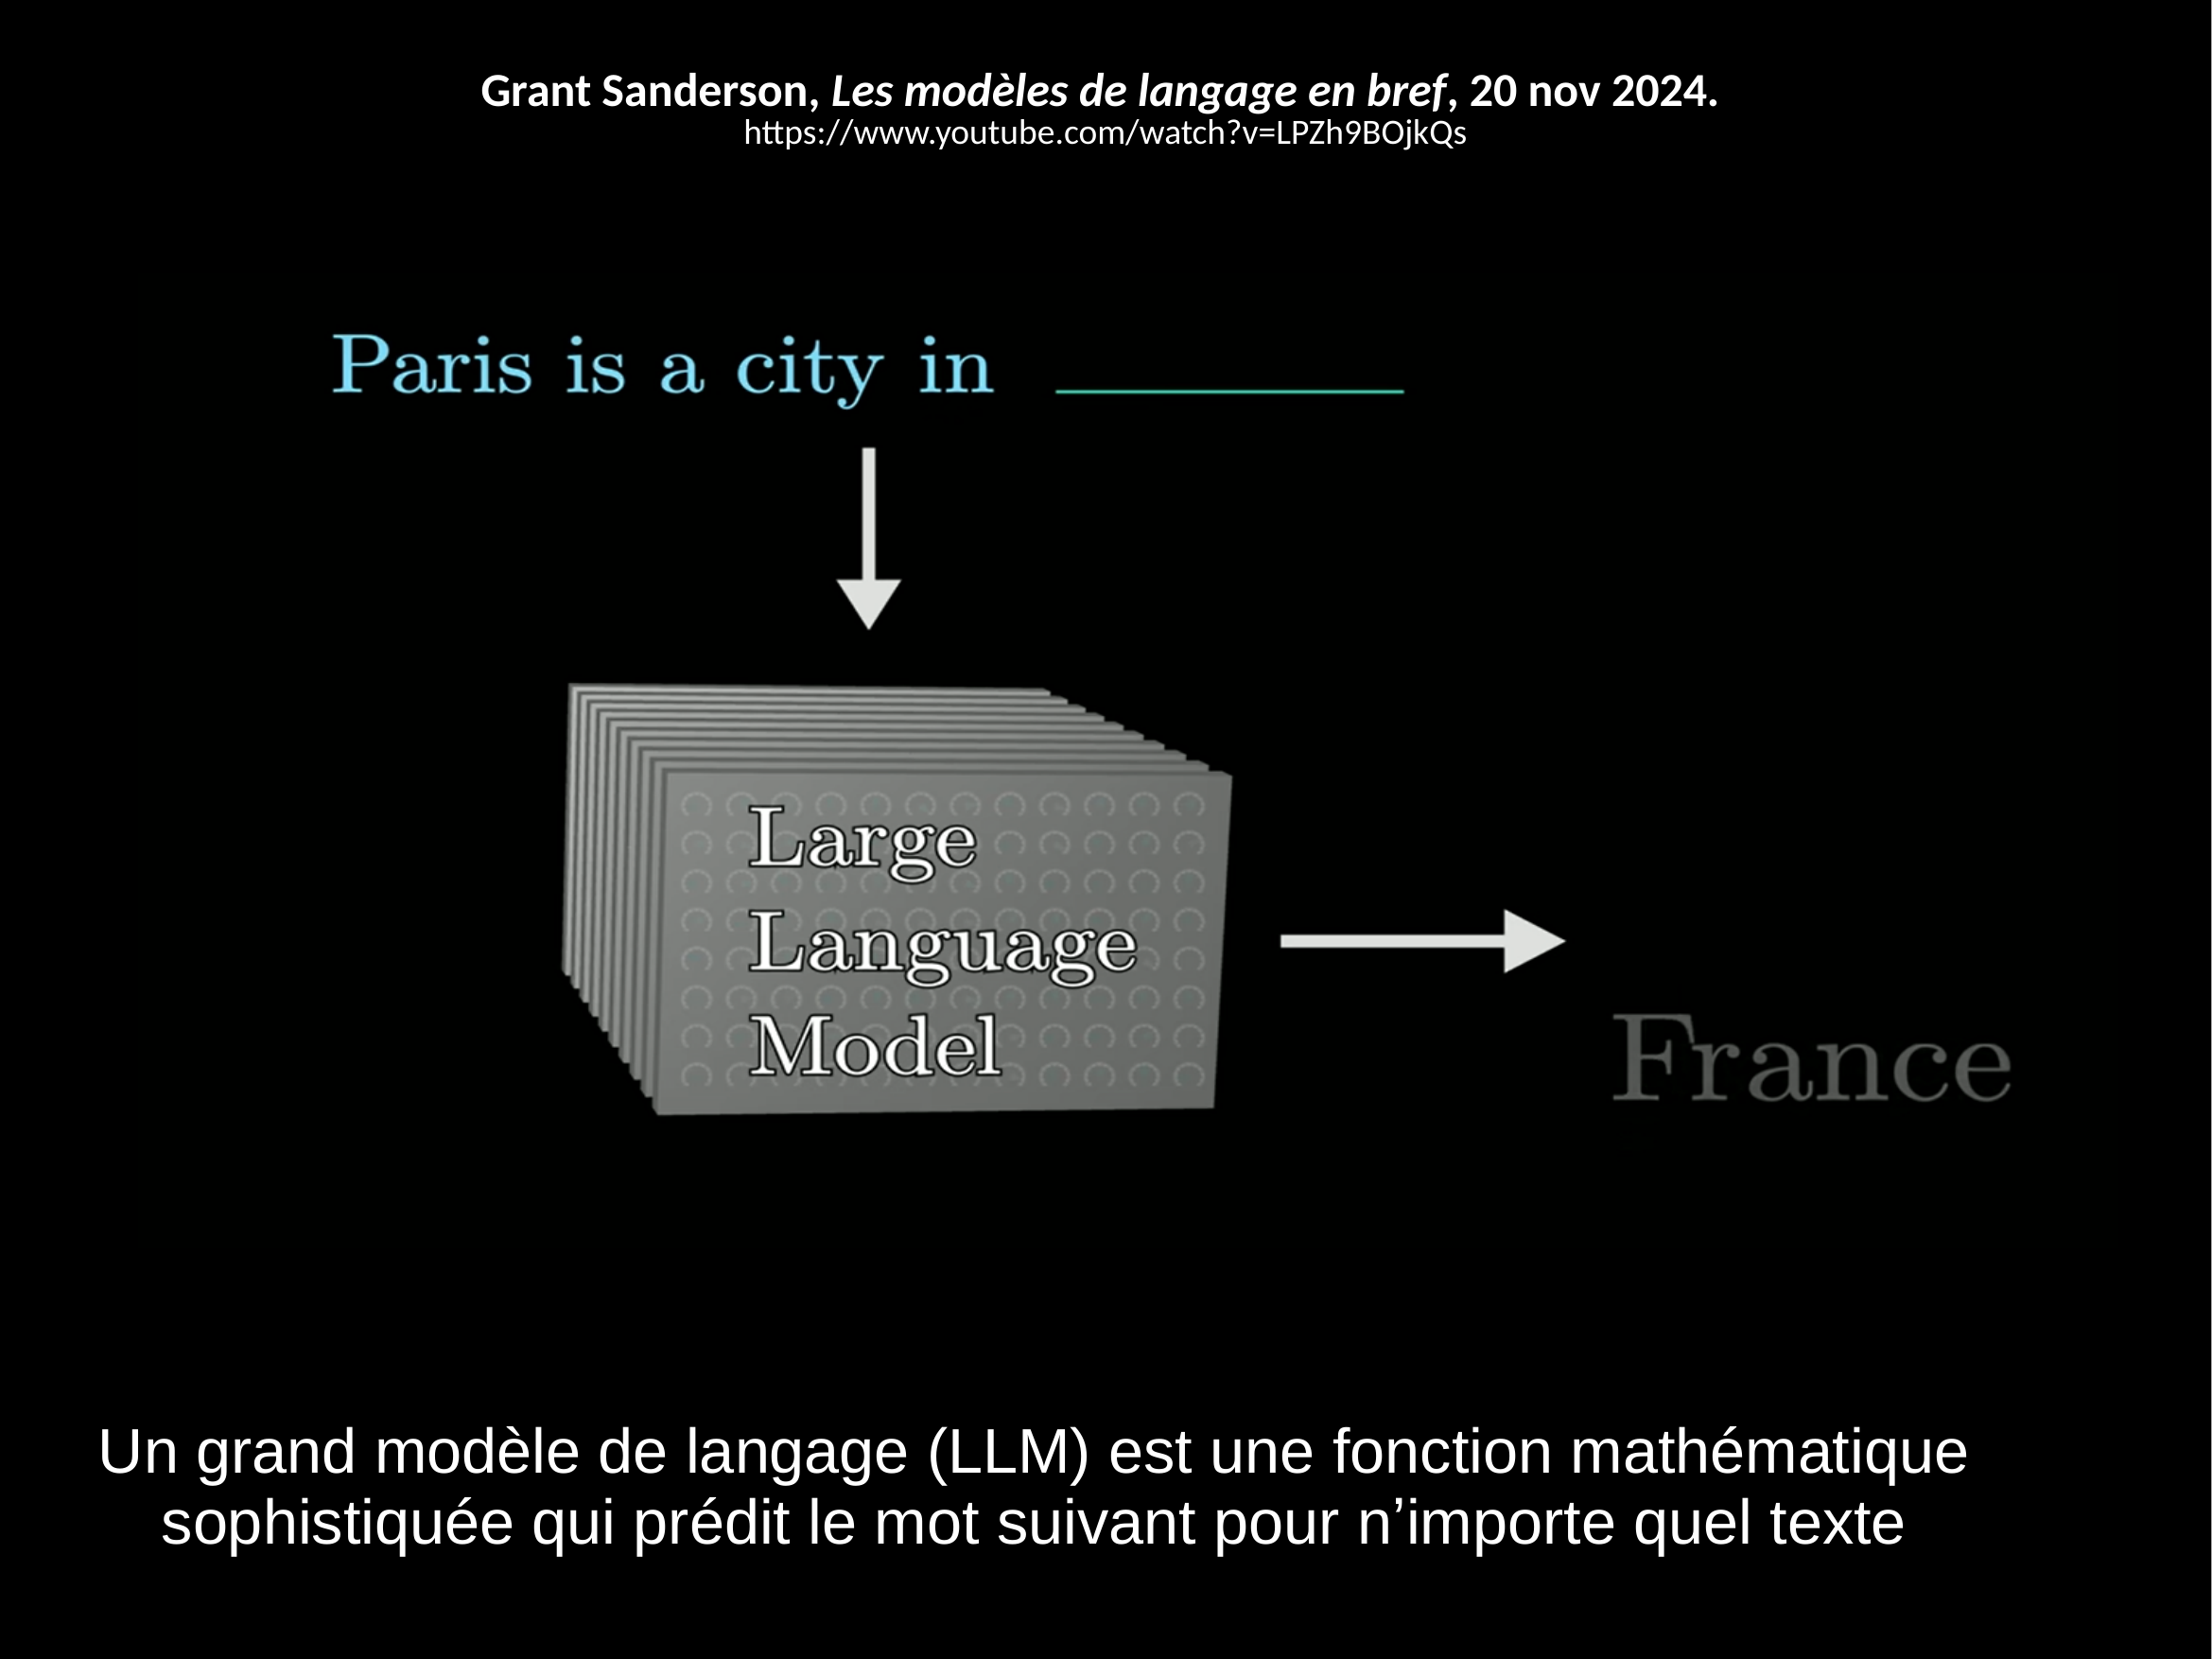

# Grant Sanderson, Les modèles de langage en bref, 20 nov 2024. https://www.youtube.com/watch?v=LPZh9BOjkQs
Un grand modèle de langage (LLM) est une fonction mathématique sophistiquée qui prédit le mot suivant pour nʼimporte quel texte